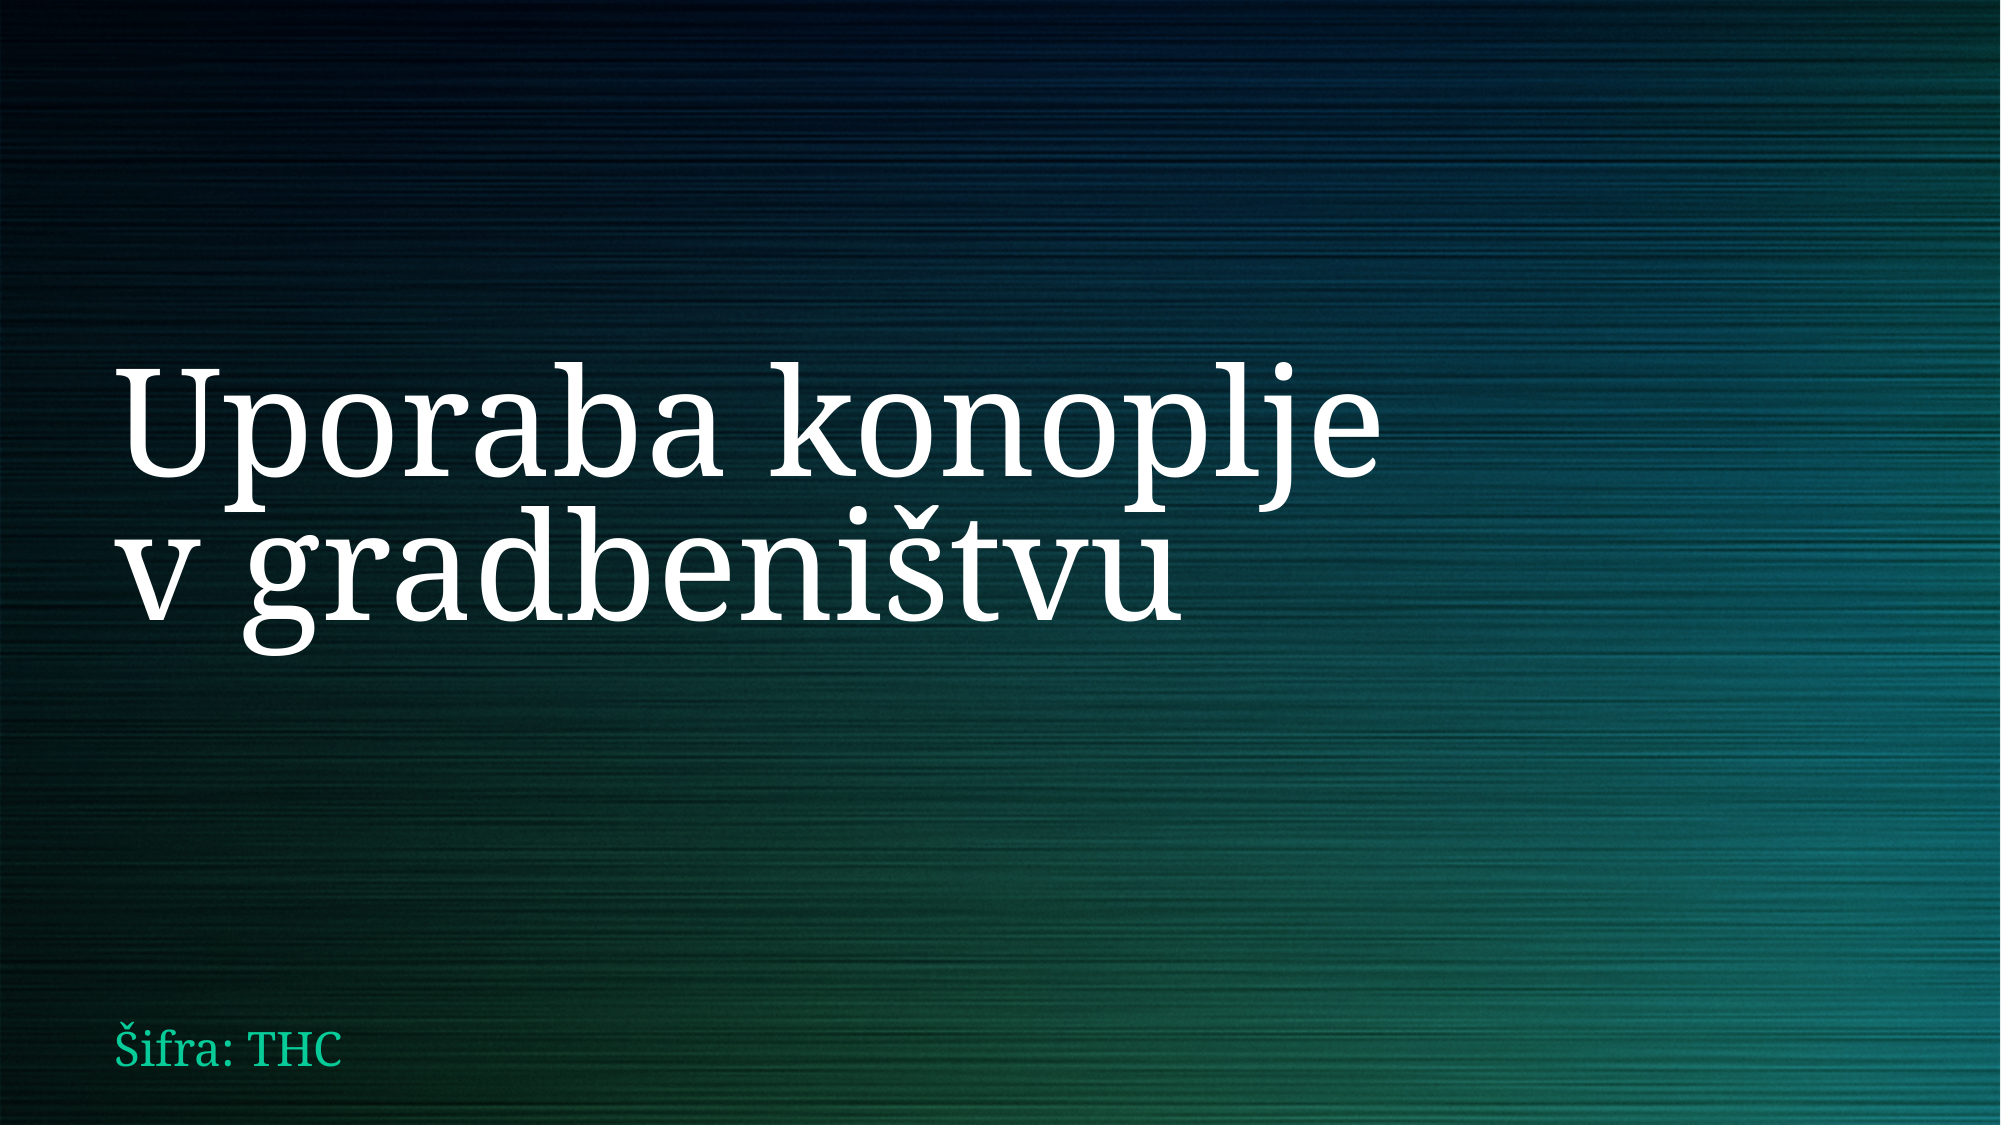

# Uporaba konoplje v gradbeništvu
Šifra: THC